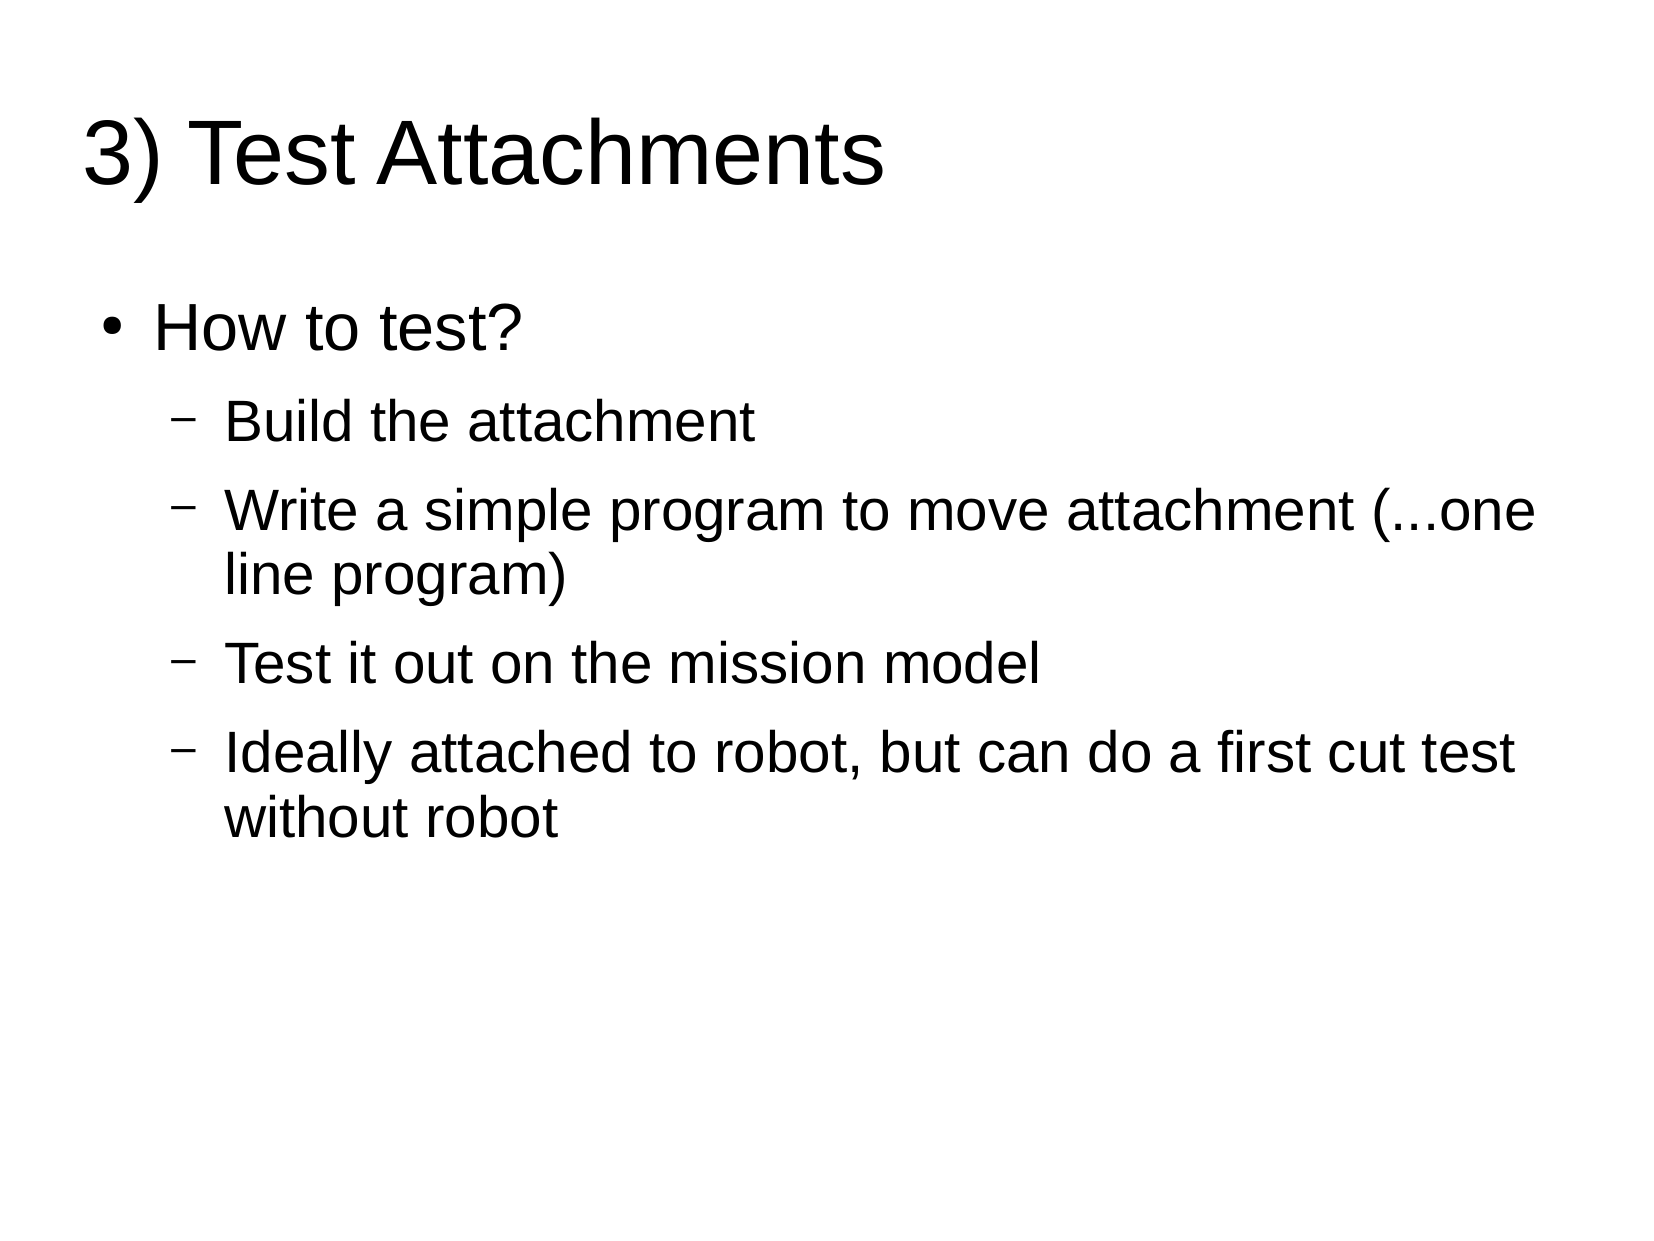

# 3) Test Attachments
How to test?
Build the attachment
Write a simple program to move attachment (...one line program)
Test it out on the mission model
Ideally attached to robot, but can do a first cut test without robot